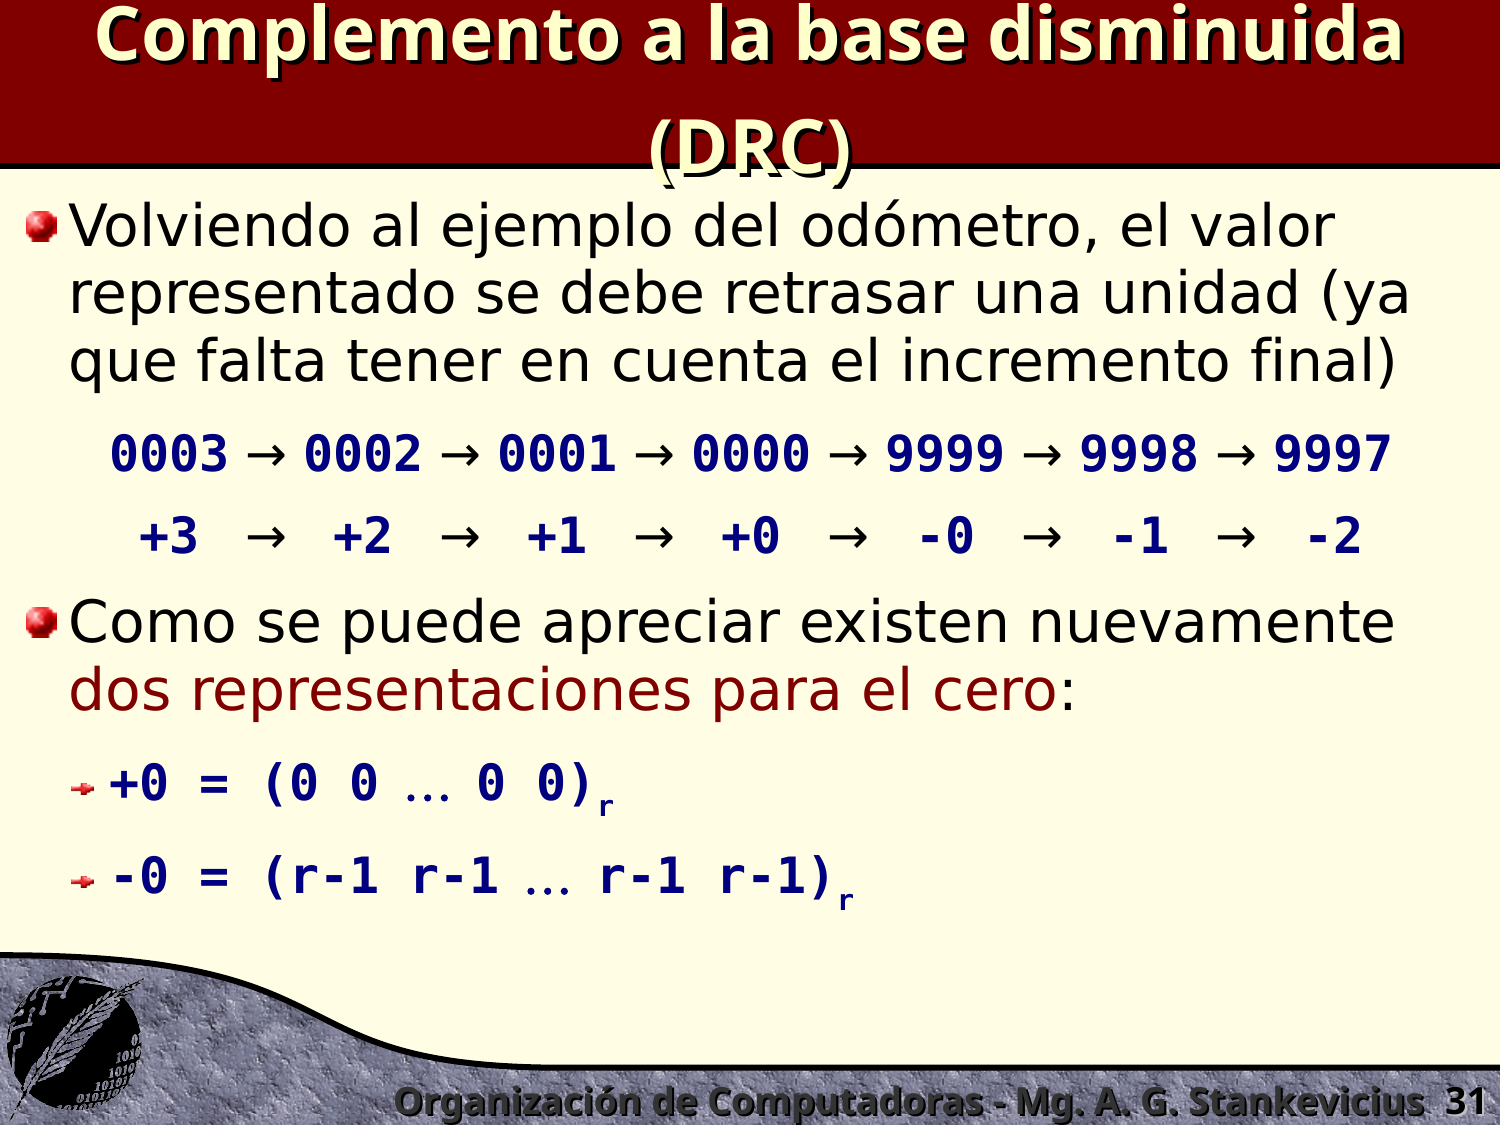

# Complemento a la base disminuida (DRC)
Volviendo al ejemplo del odómetro, el valor representado se debe retrasar una unidad (ya que falta tener en cuenta el incremento final)
0003 → 0002 → 0001 → 0000 → 9999 → 9998 → 9997
 +3 → +2 → +1 → +0 → -0 → -1 → -2
Como se puede apreciar existen nuevamente dos representaciones para el cero:
+0 = (0 0 … 0 0)r
-0 = (r-1 r-1 … r-1 r-1)r
31